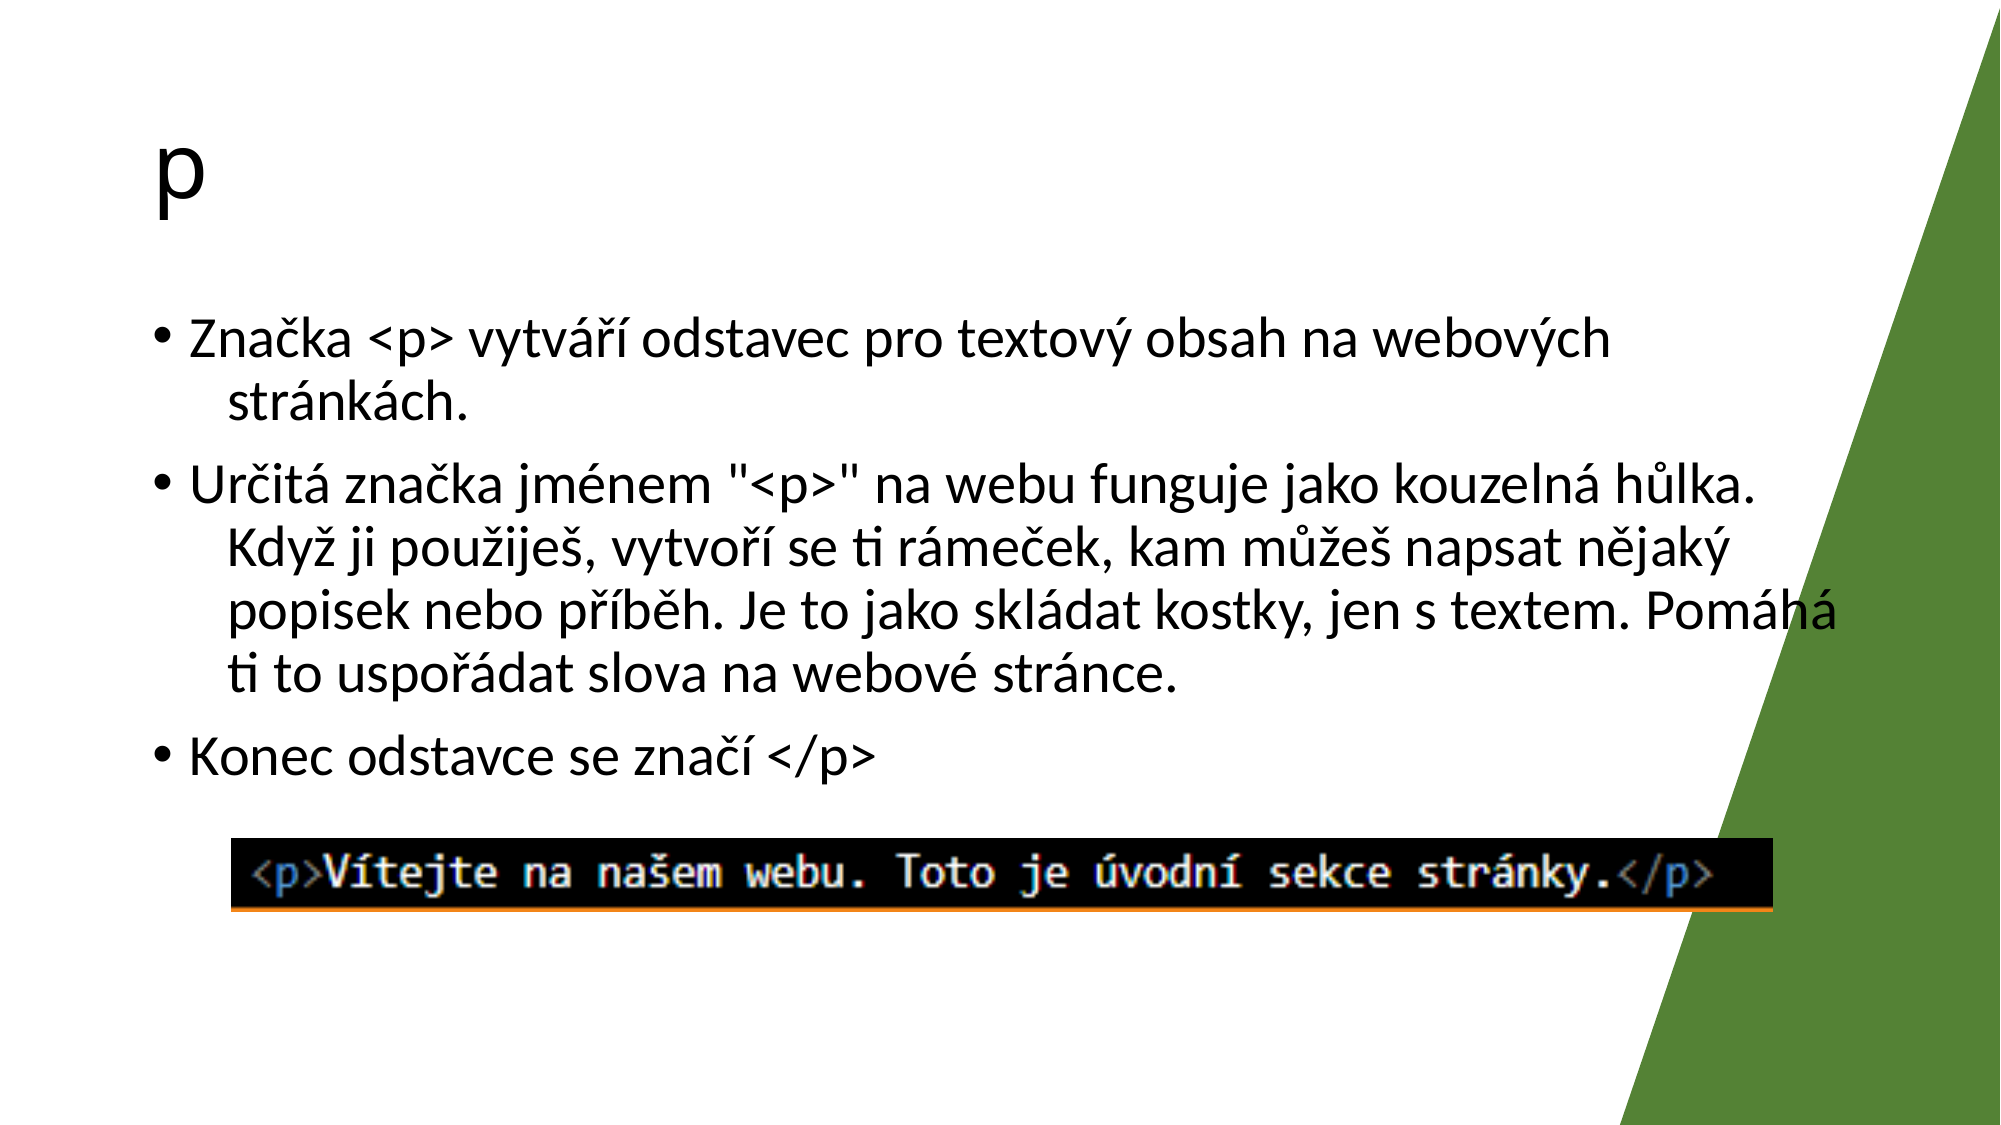

# p
Značka <p> vytváří odstavec pro textový obsah na webových stránkách.
Určitá značka jménem "<p>" na webu funguje jako kouzelná hůlka. Když ji použiješ, vytvoří se ti rámeček, kam můžeš napsat nějaký popisek nebo příběh. Je to jako skládat kostky, jen s textem. Pomáhá ti to uspořádat slova na webové stránce.
Konec odstavce se značí </p>